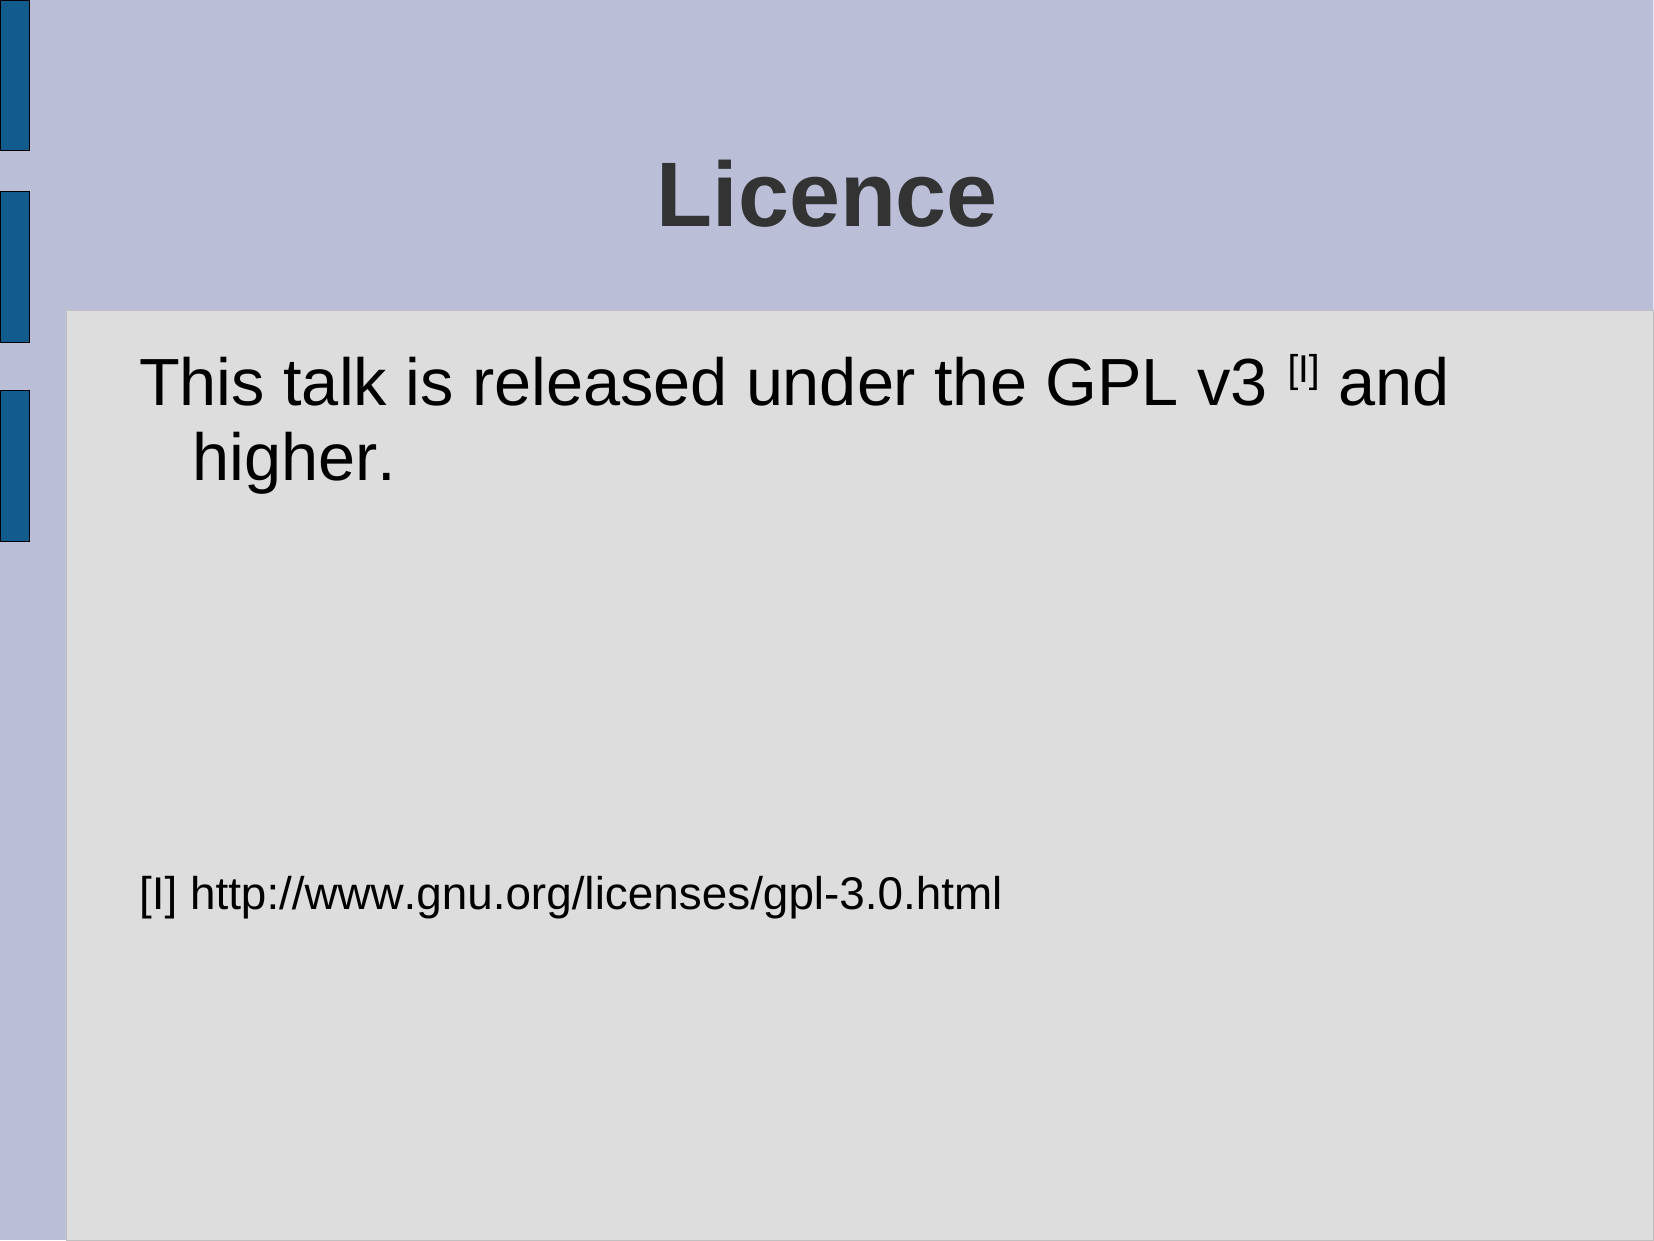

# Licence
This talk is released under the GPL v3 [I] and higher.
[I] http://www.gnu.org/licenses/gpl-3.0.html